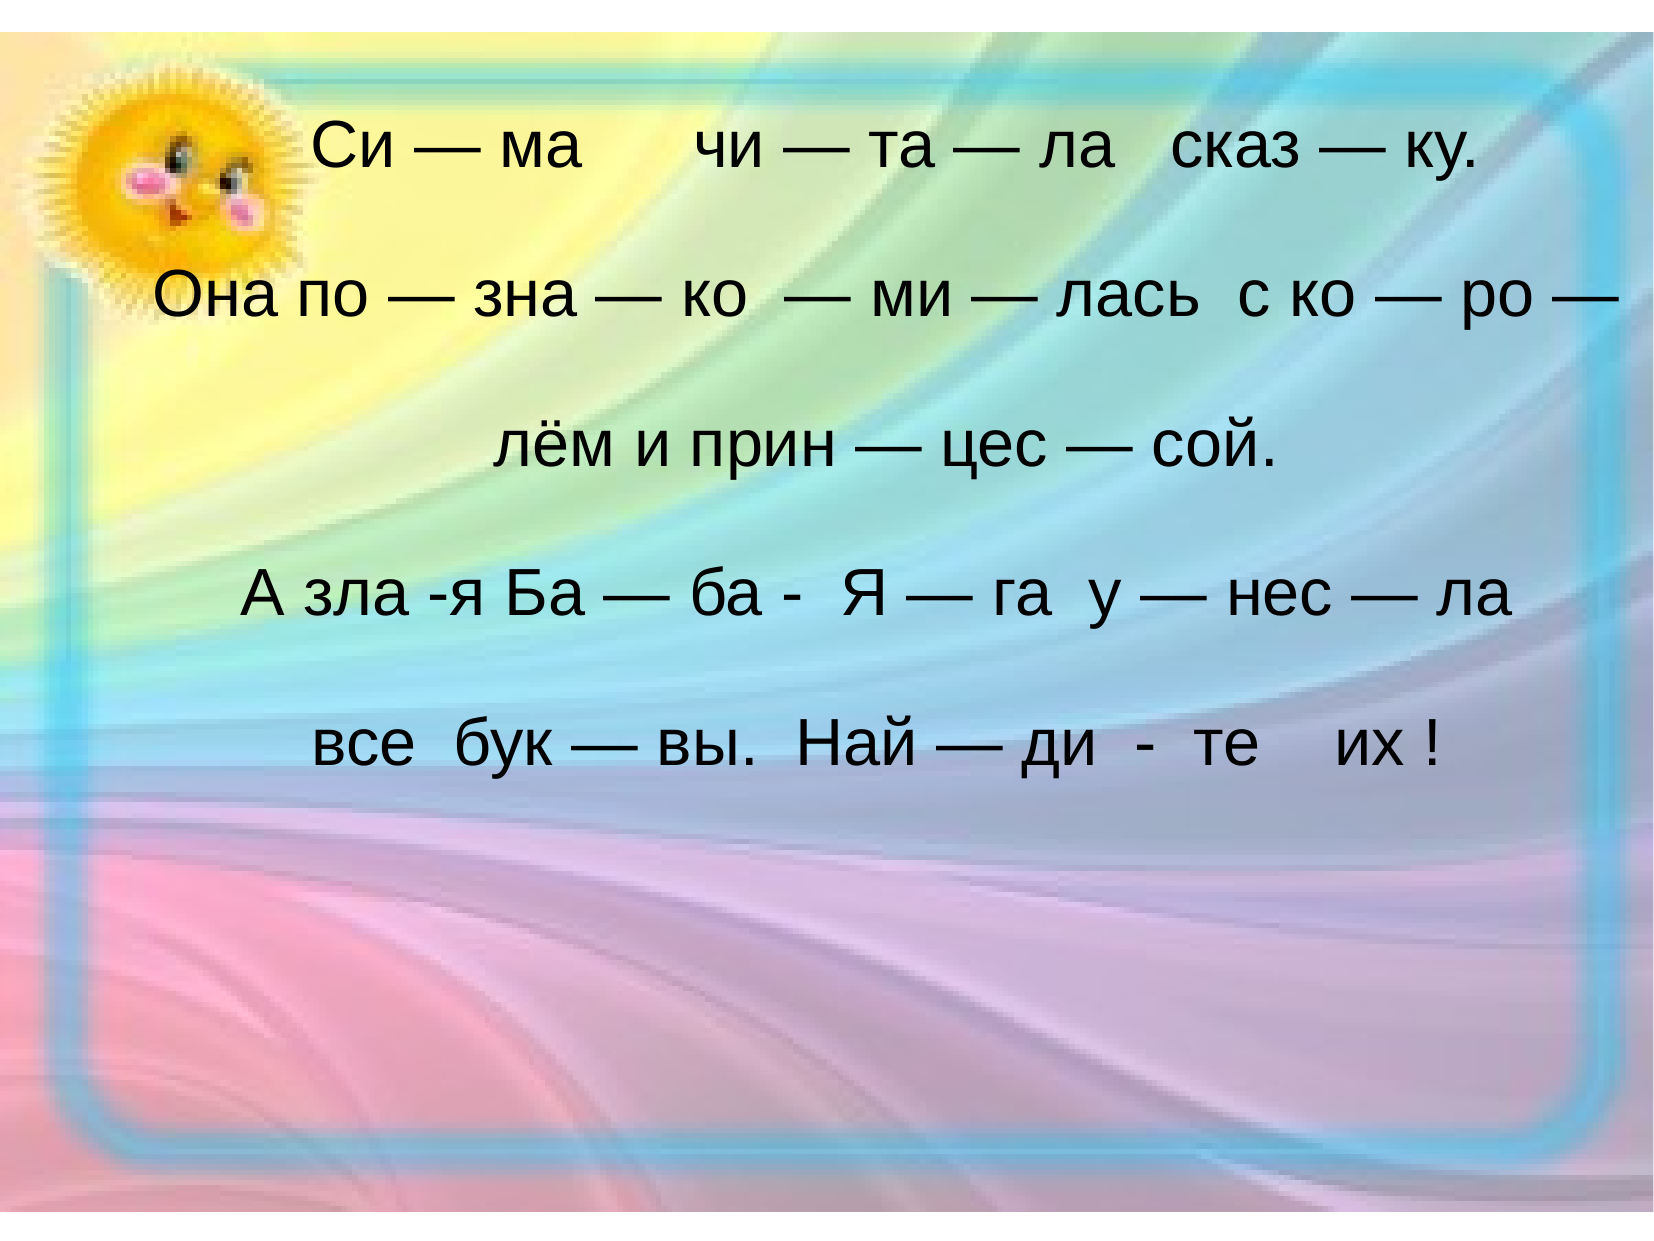

Си — ма чи — та — ла сказ — ку.
Она по — зна — ко — ми — лась с ко — ро —
 лём и прин — цес — сой.
А зла -я Ба — ба - Я — га у — нес — ла
все бук — вы. Най — ди - те их !
#